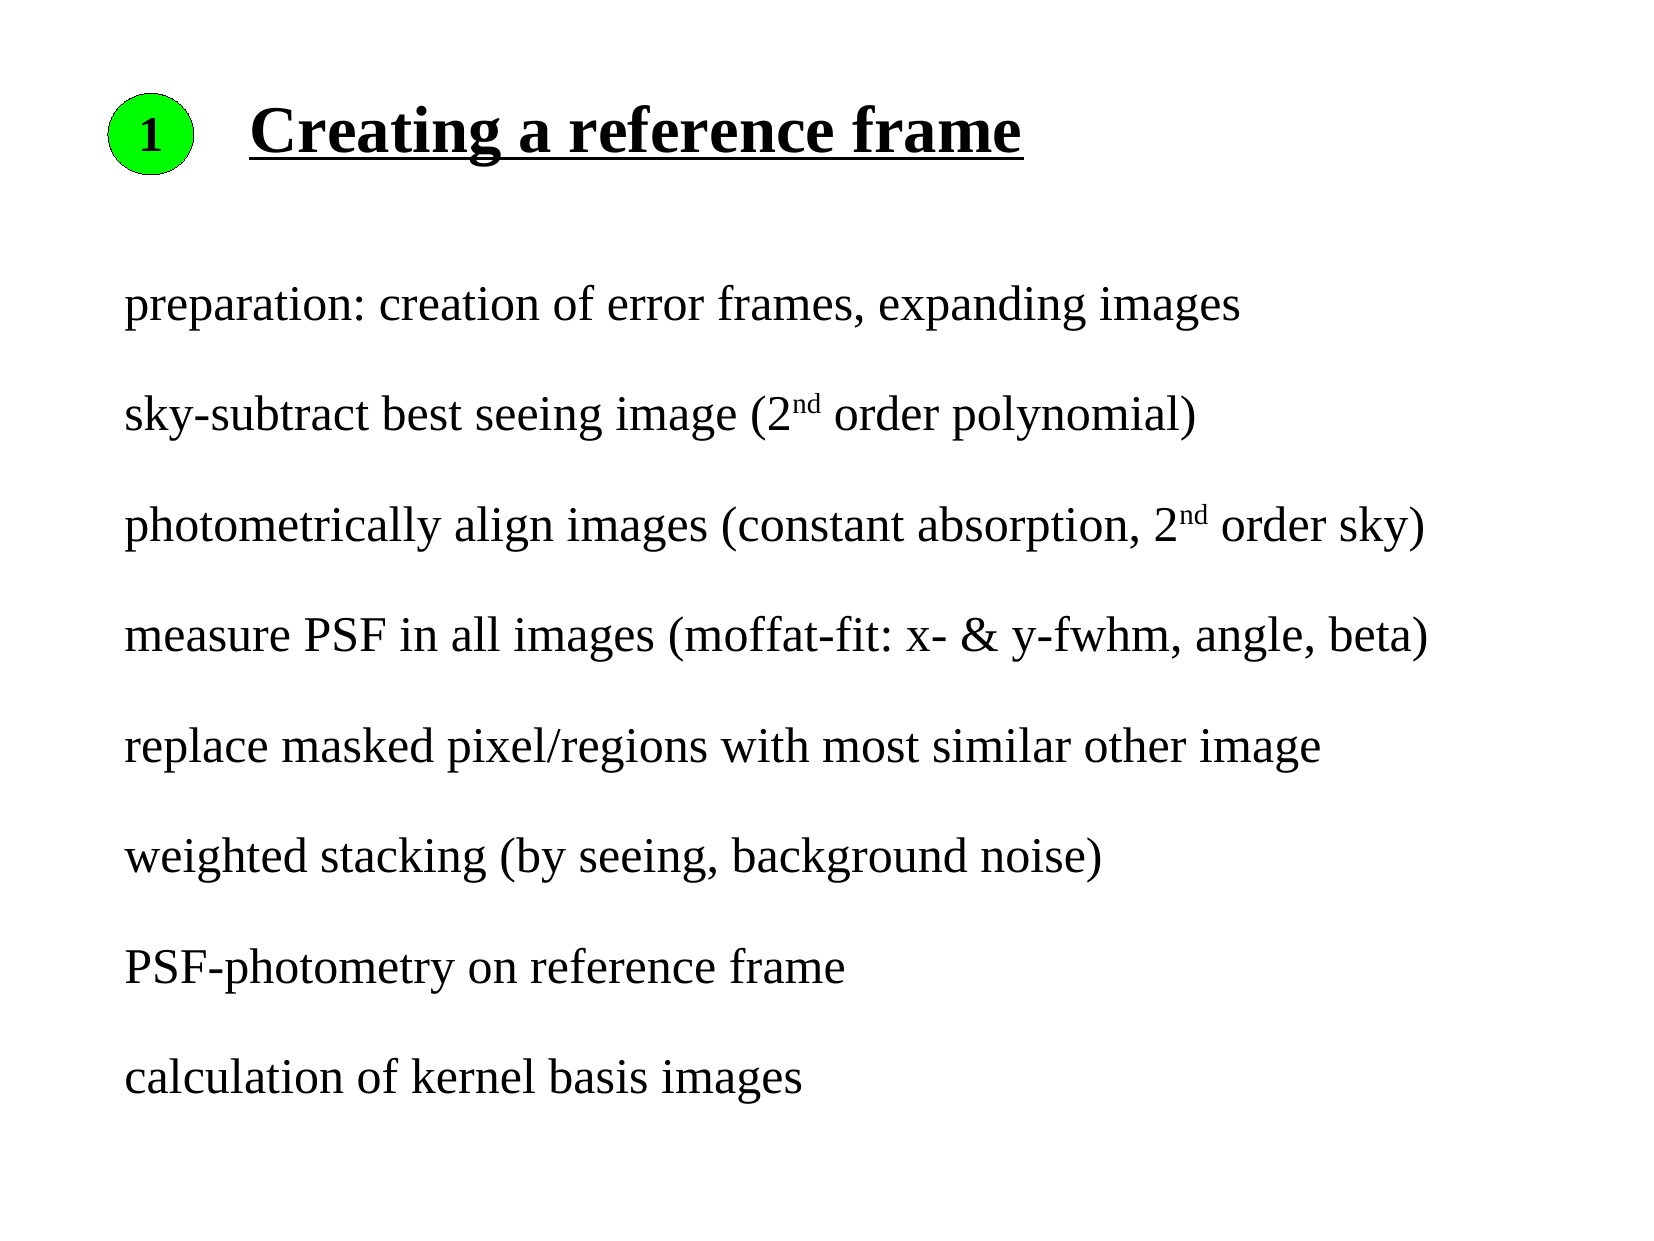

1
Creating a reference frame
preparation: creation of error frames, expanding images
sky-subtract best seeing image (2nd order polynomial)
photometrically align images (constant absorption, 2nd order sky)
measure PSF in all images (moffat-fit: x- & y-fwhm, angle, beta)
replace masked pixel/regions with most similar other image
weighted stacking (by seeing, background noise)
PSF-photometry on reference frame
calculation of kernel basis images